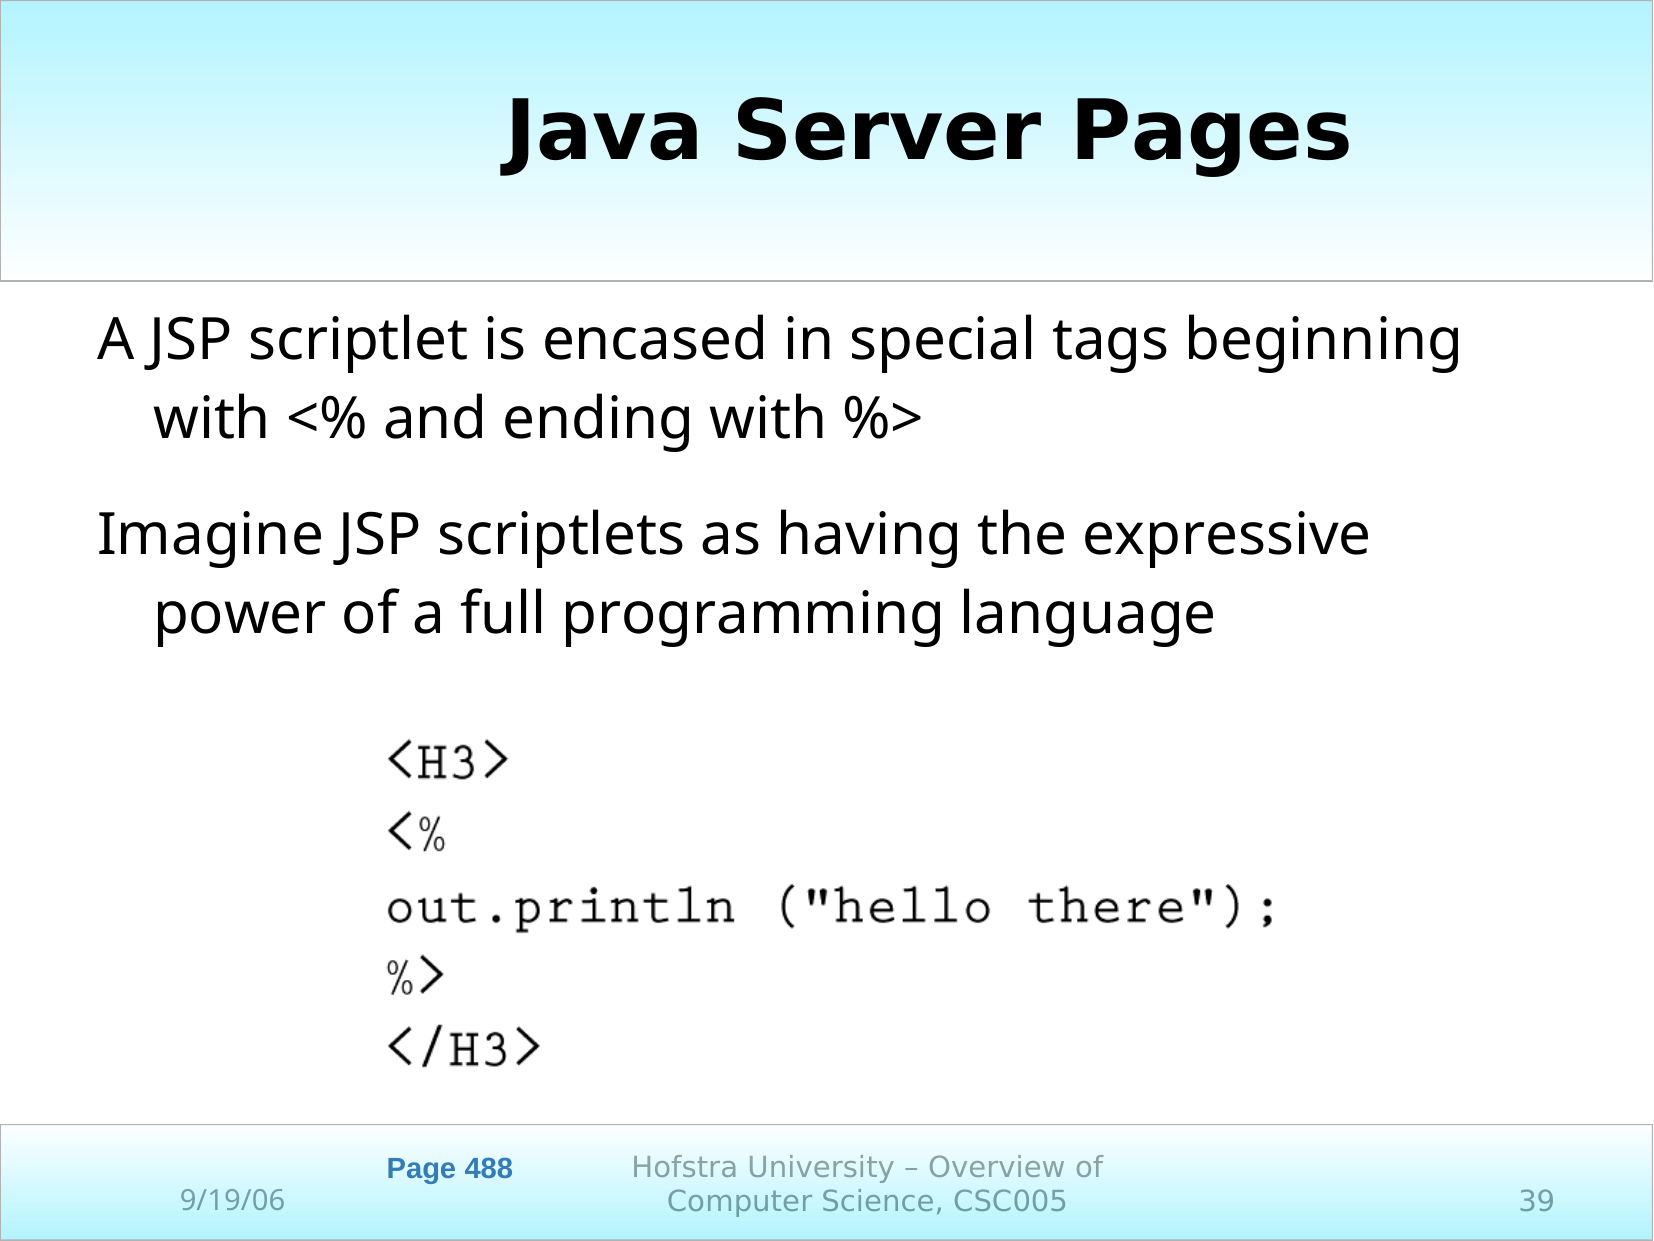

# Java Server Pages
A JSP scriptlet is encased in special tags beginning with <% and ending with %>
Imagine JSP scriptlets as having the expressive power of a full programming language
39
Page 488